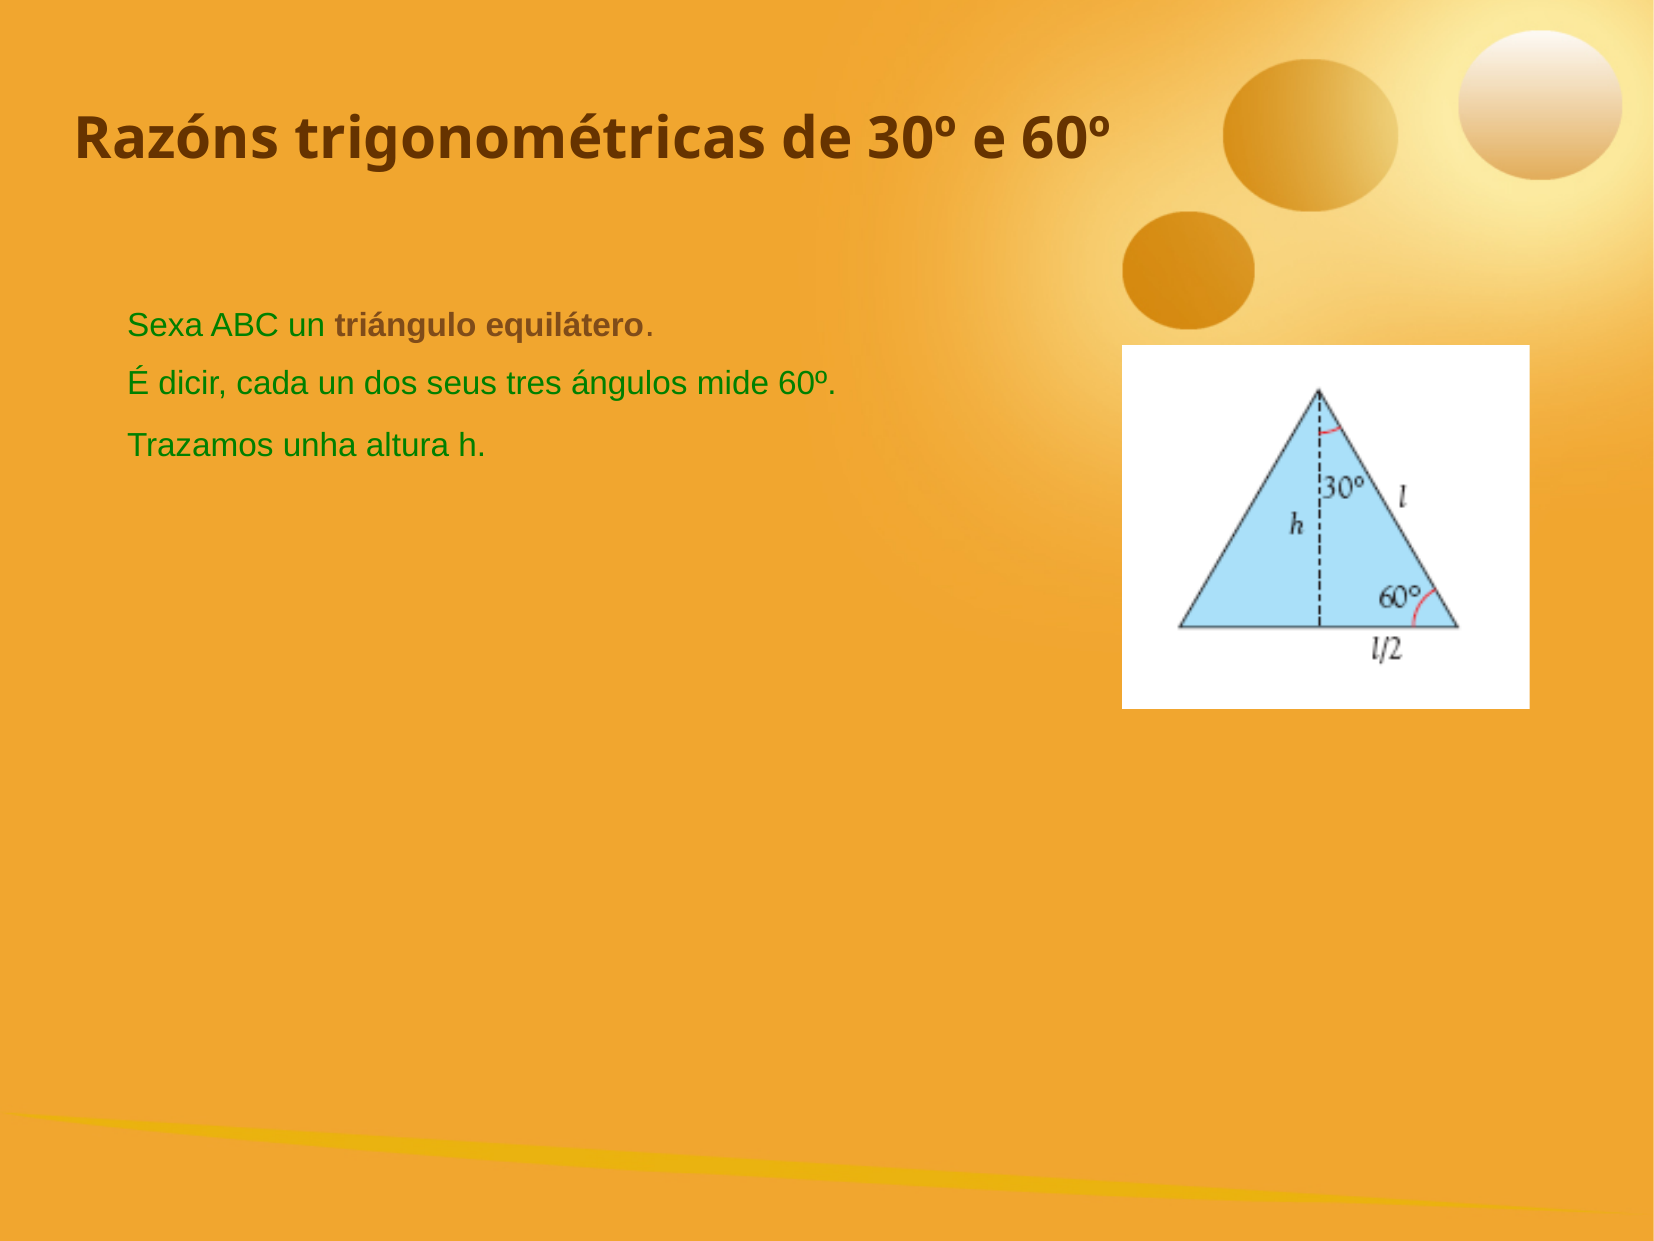

Razóns trigonométricas de 30º e 60º
Sexa ABC un triángulo equilátero.
É dicir, cada un dos seus tres ángulos mide 60º.
Trazamos unha altura h.